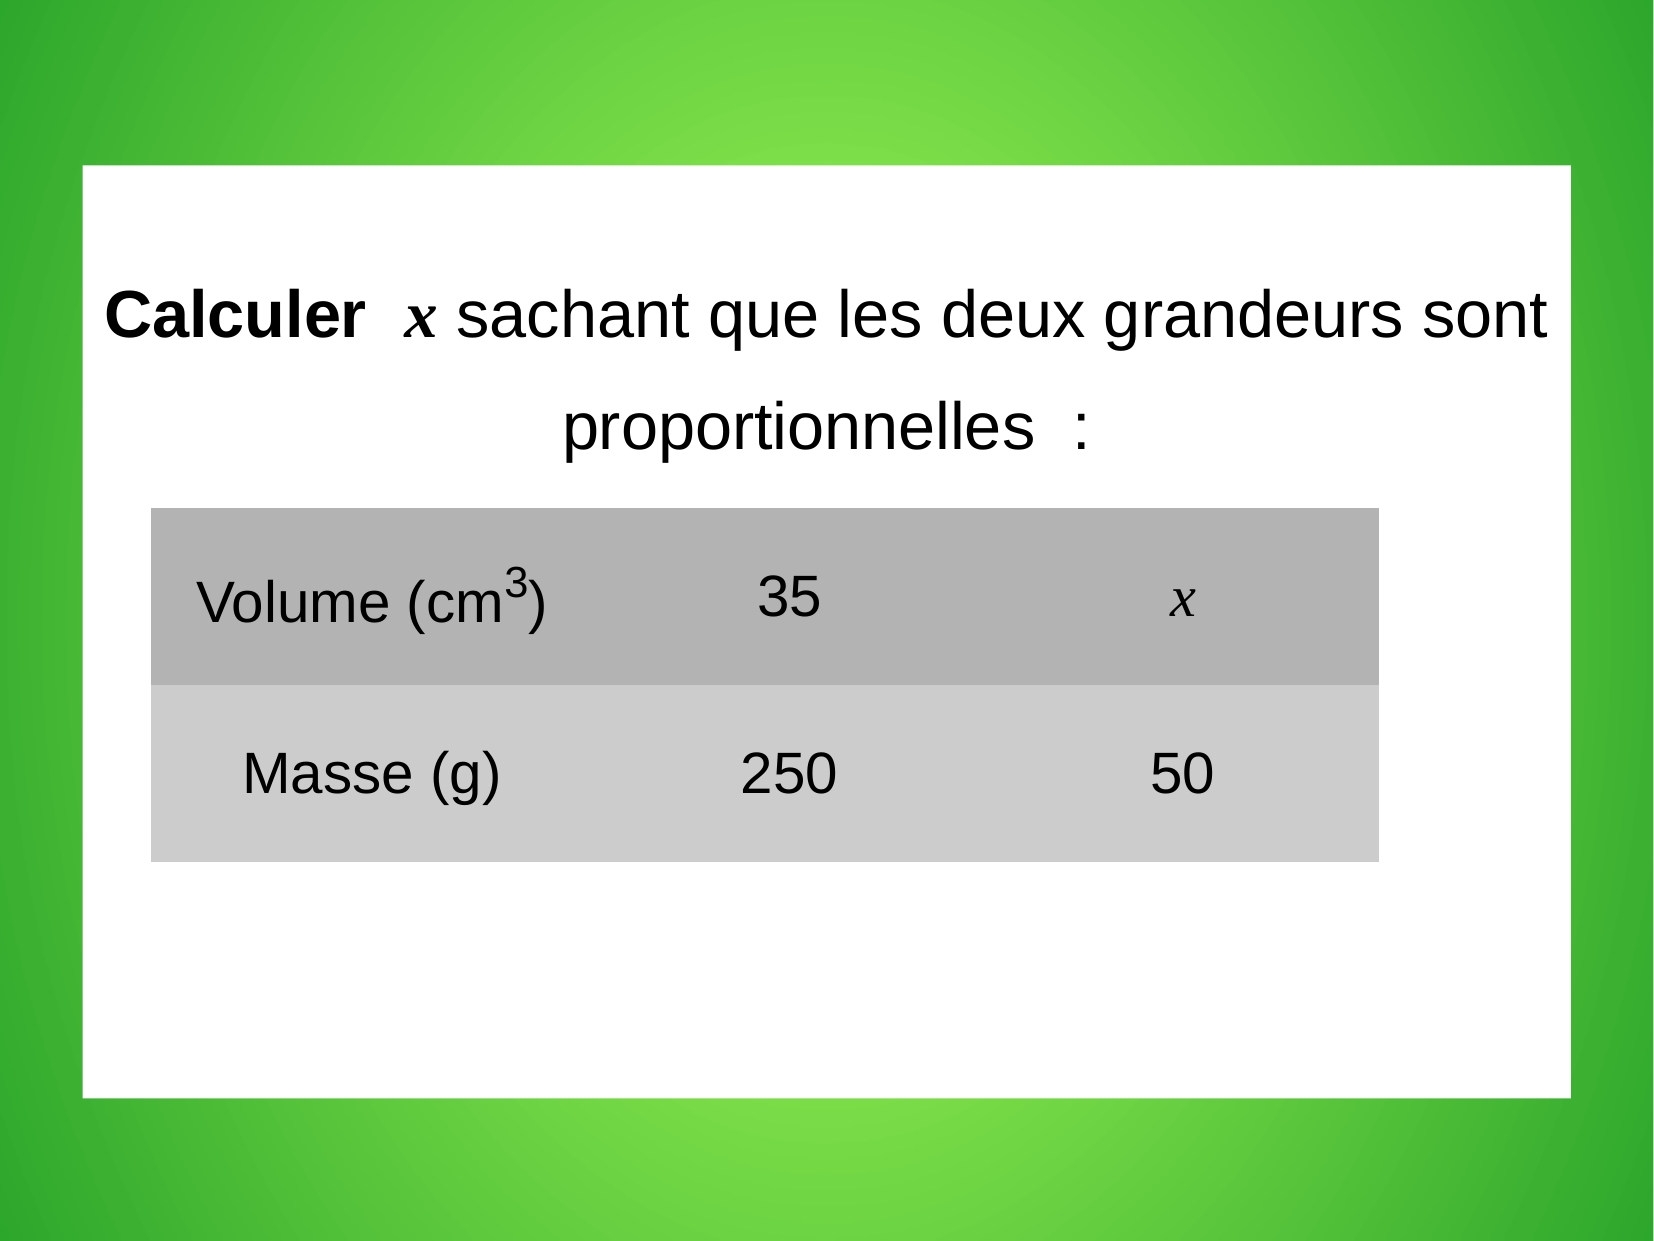

Calculer x sachant que les deux grandeurs sont proportionnelles  :
| Volume (cm3) | 35 | x |
| --- | --- | --- |
| Masse (g) | 250 | 50 |